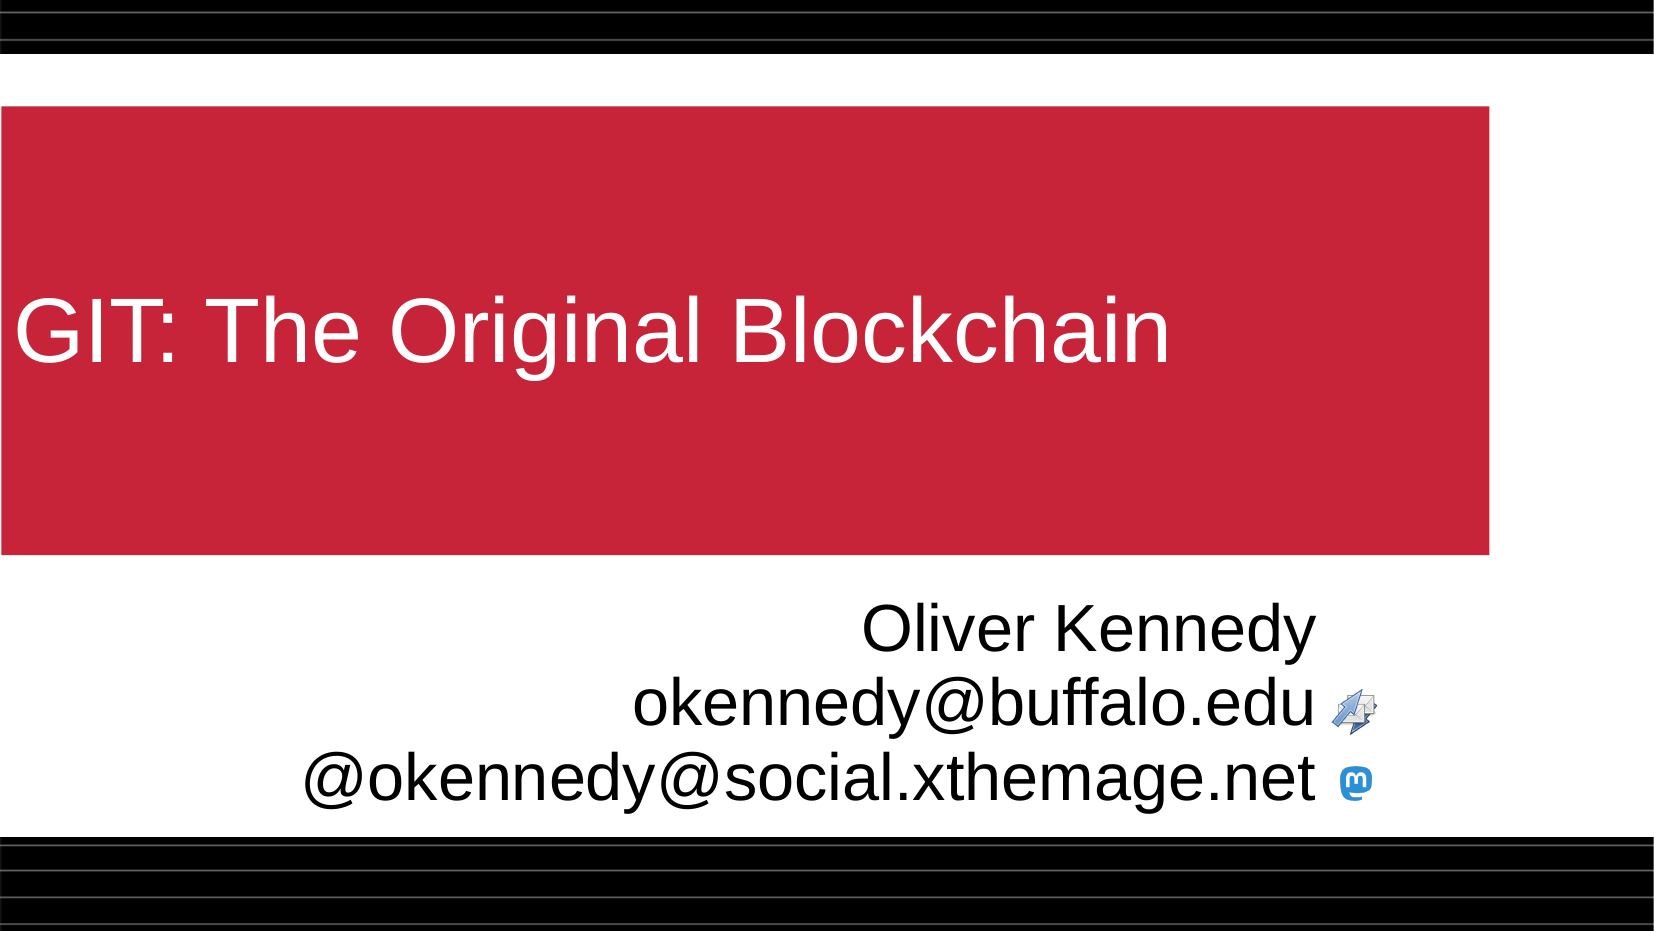

# GIT: The Original Blockchain
Oliver Kennedy
okennedy@buffalo.edu
@okennedy@social.xthemage.net